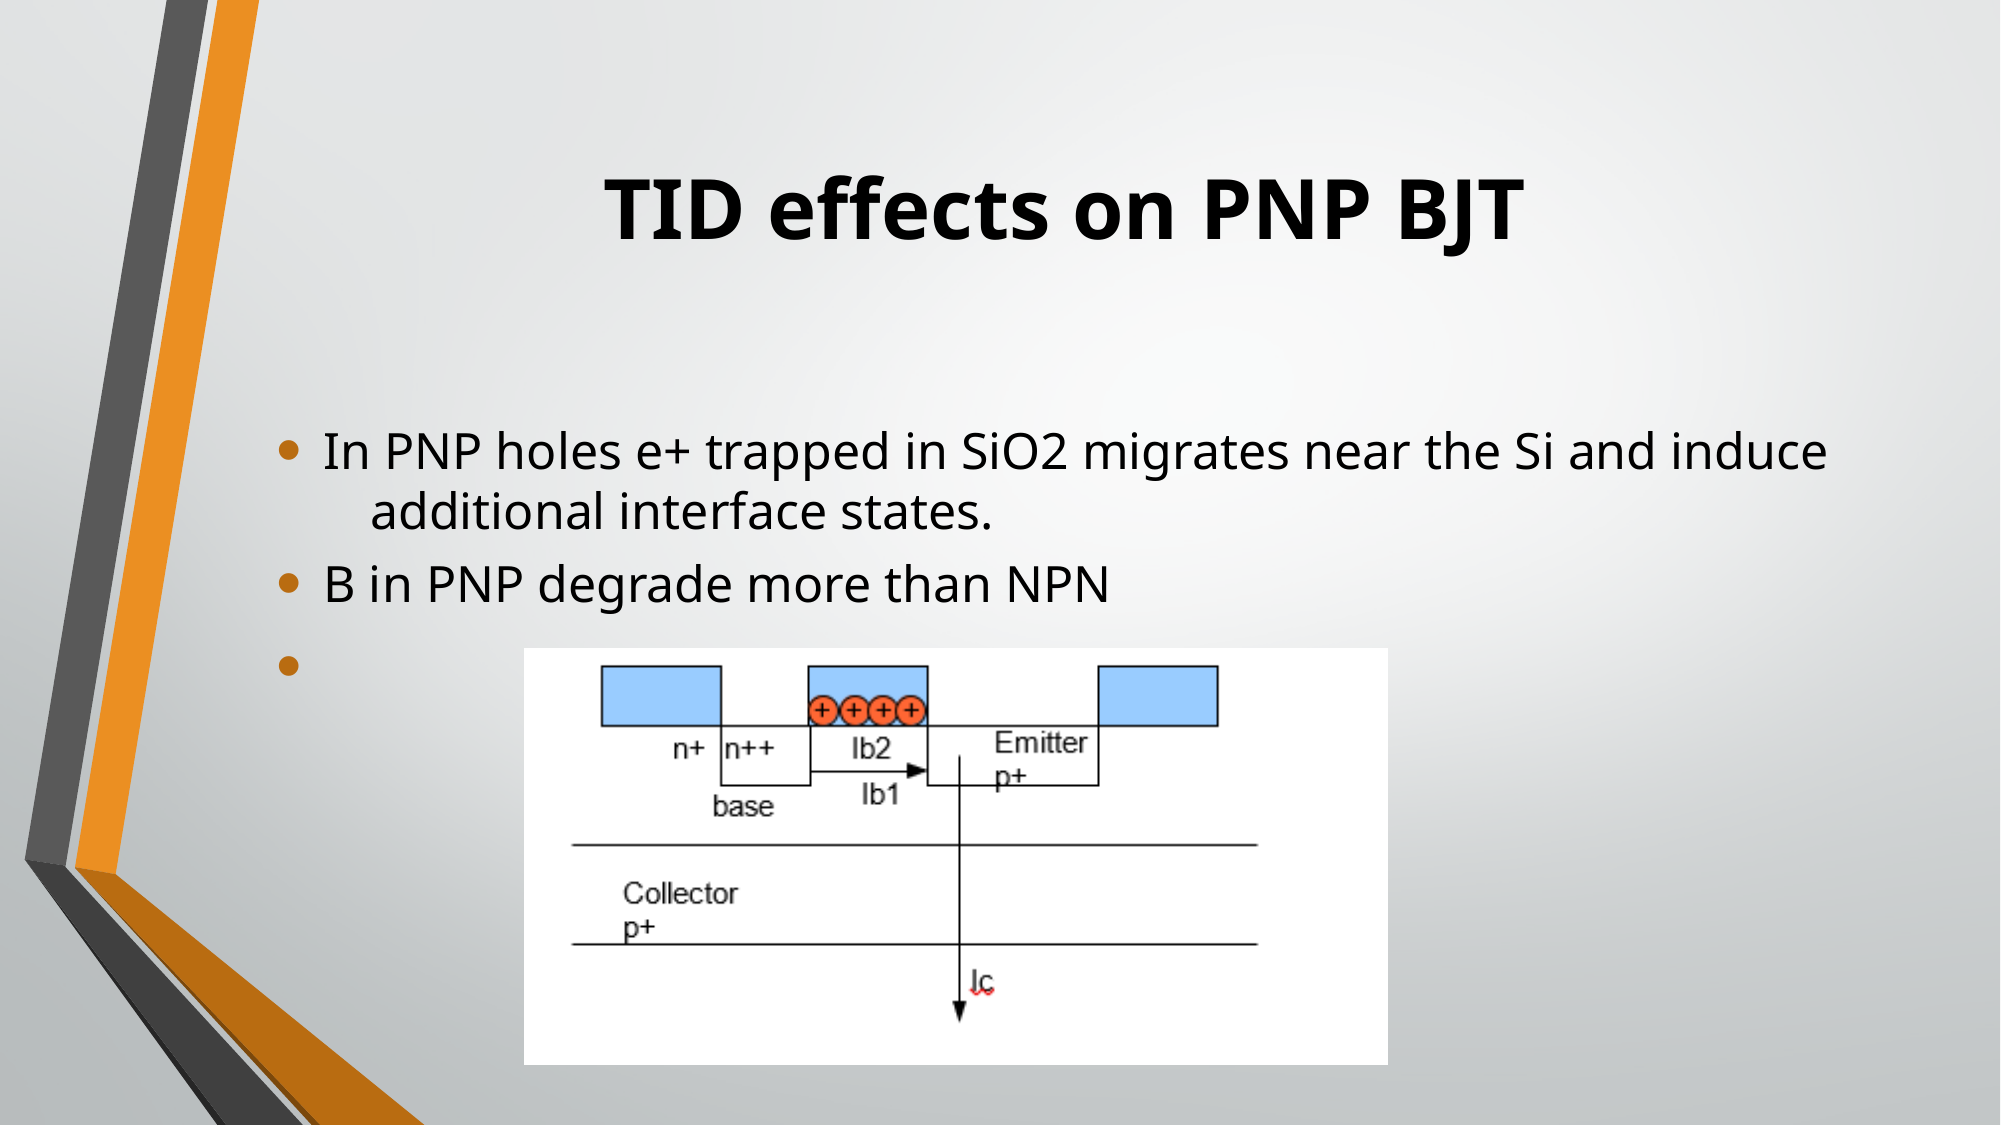

# TID effects on PNP BJT
In PNP holes e+ trapped in SiO2 migrates near the Si and induce additional interface states.
Β in PNP degrade more than NPN